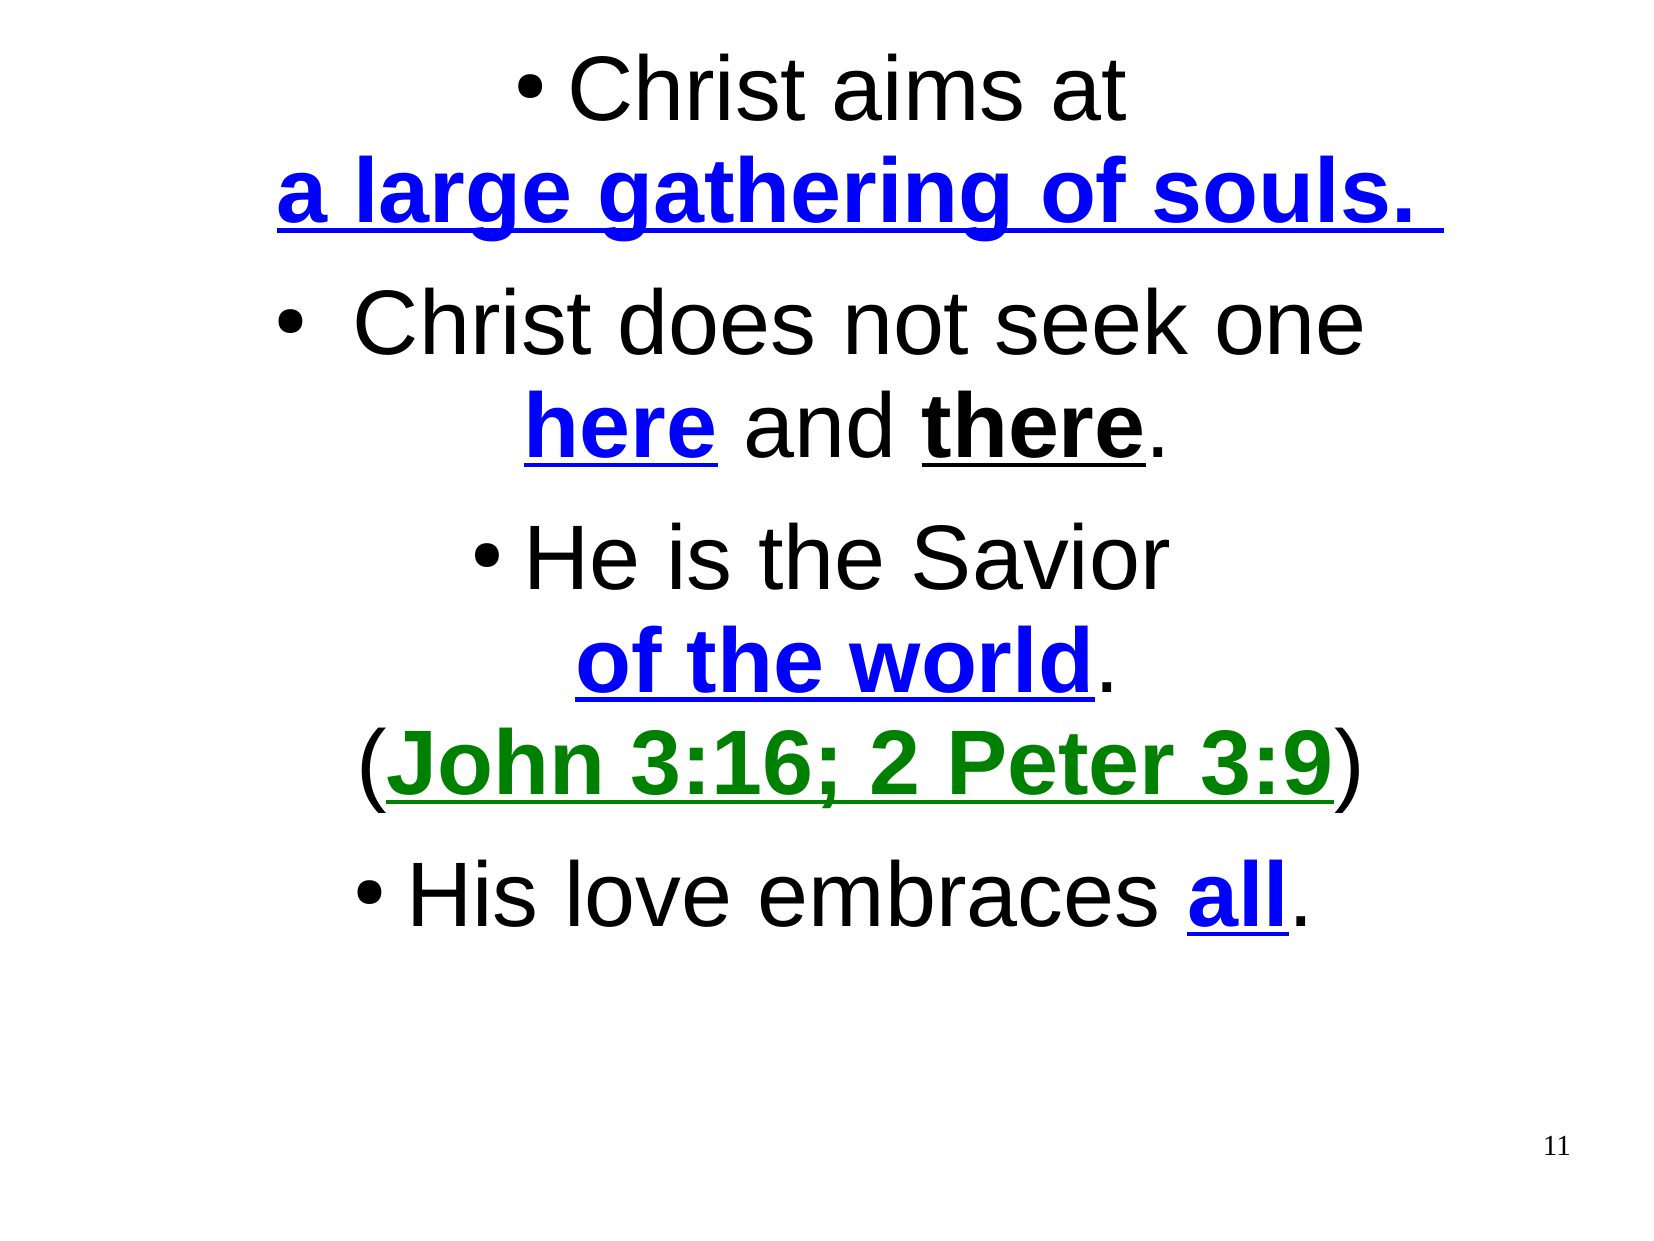

# Christ aims at a large gathering of souls.
 Christ does not seek one
here and there.
He is the Savior
of the world.
(John 3:16; 2 Peter 3:9)
His love embraces all.
11